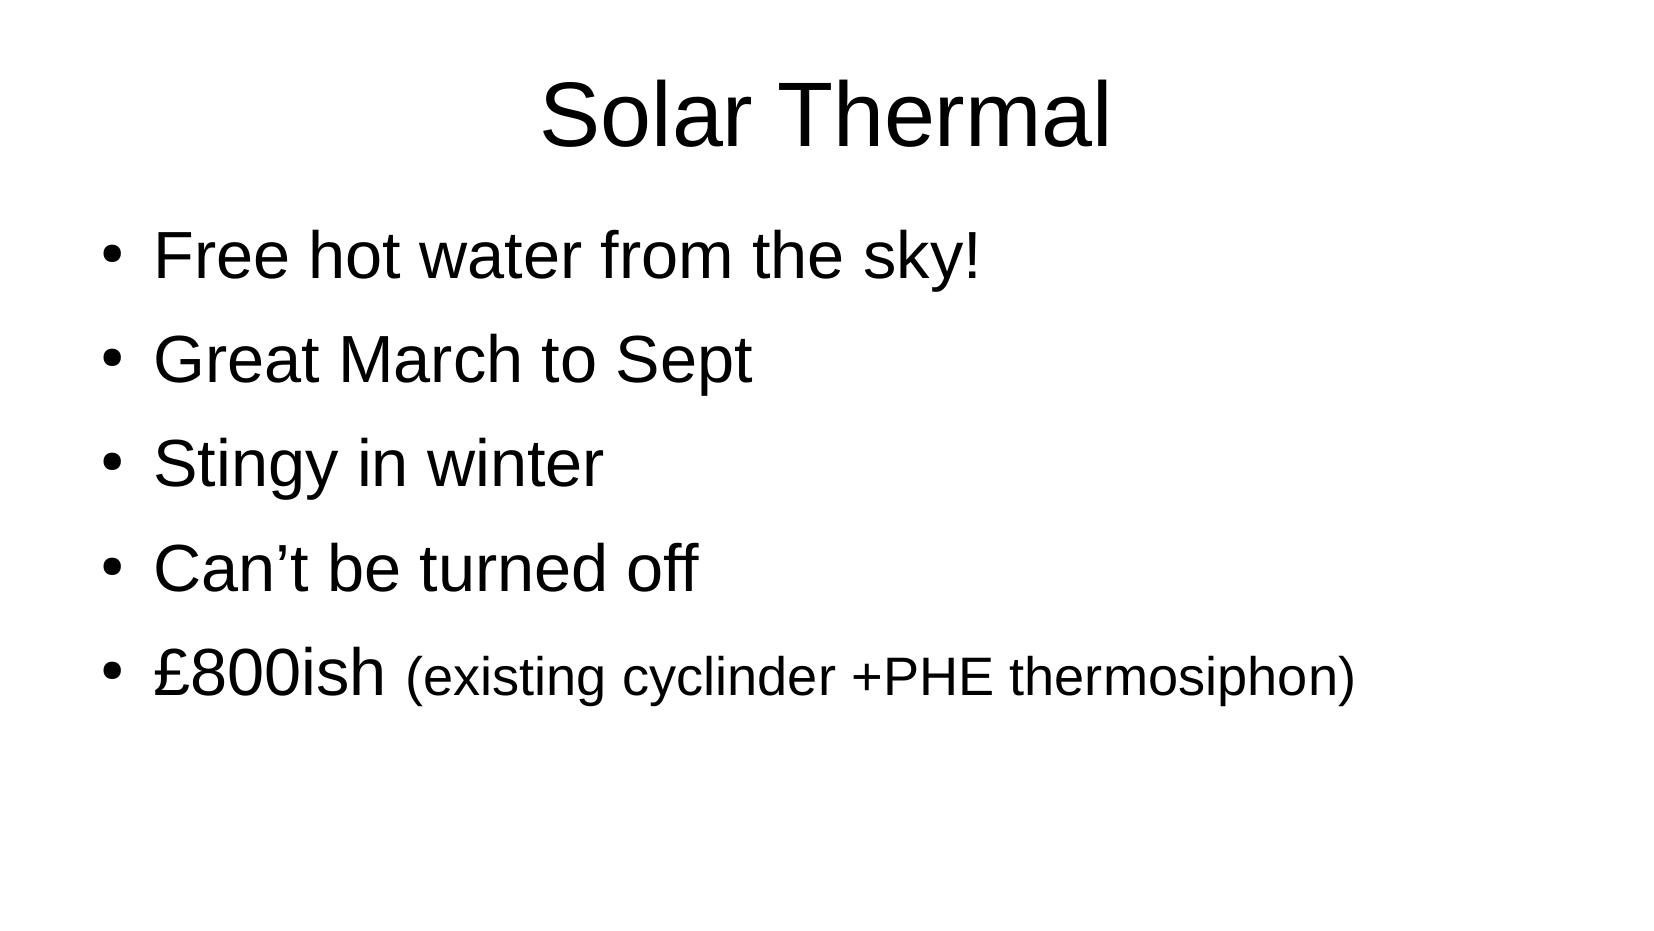

# Solar Thermal
Free hot water from the sky!
Great March to Sept
Stingy in winter
Can’t be turned off
£800ish (existing cyclinder +PHE thermosiphon)